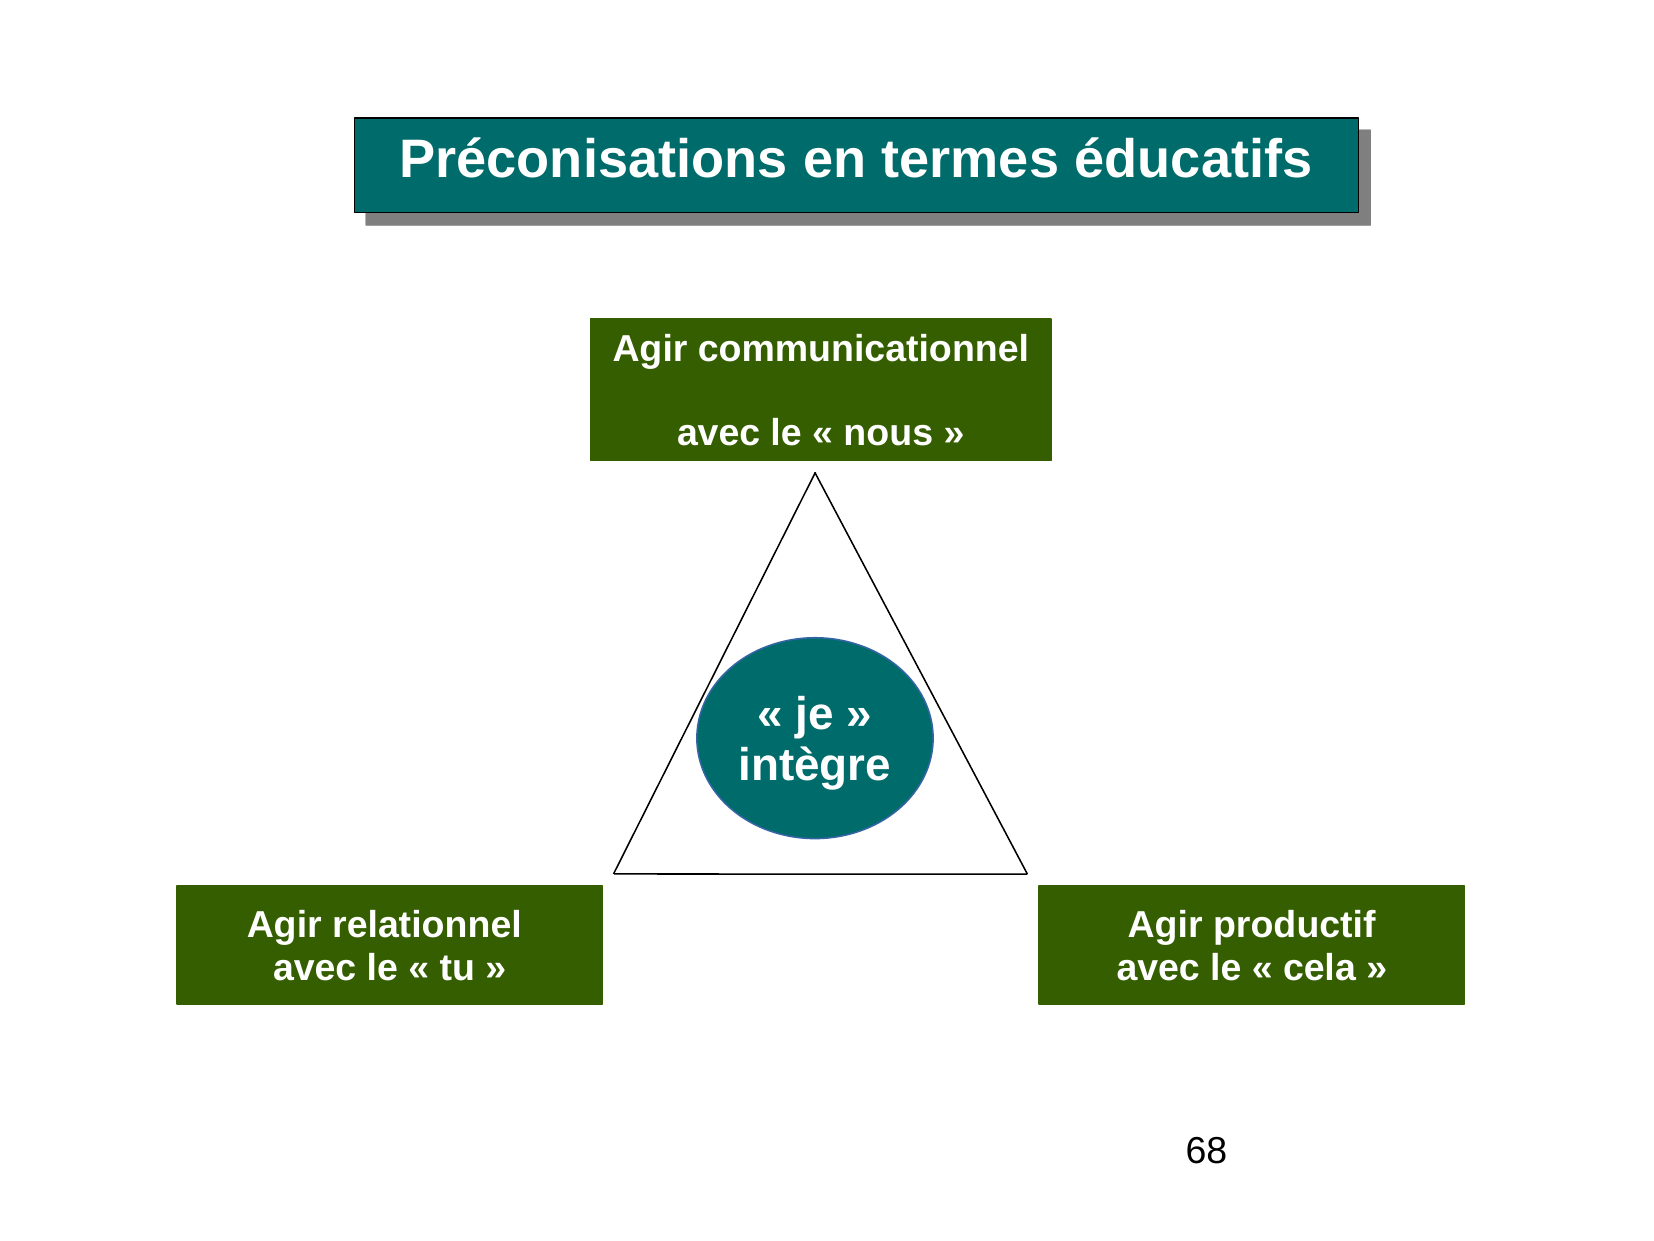

#
Préconisations en termes éducatifs
Agir communicationnel
avec le « nous »
« je »
intègre
Agir relationnel
avec le « tu »
Agir productif
avec le « cela »
68